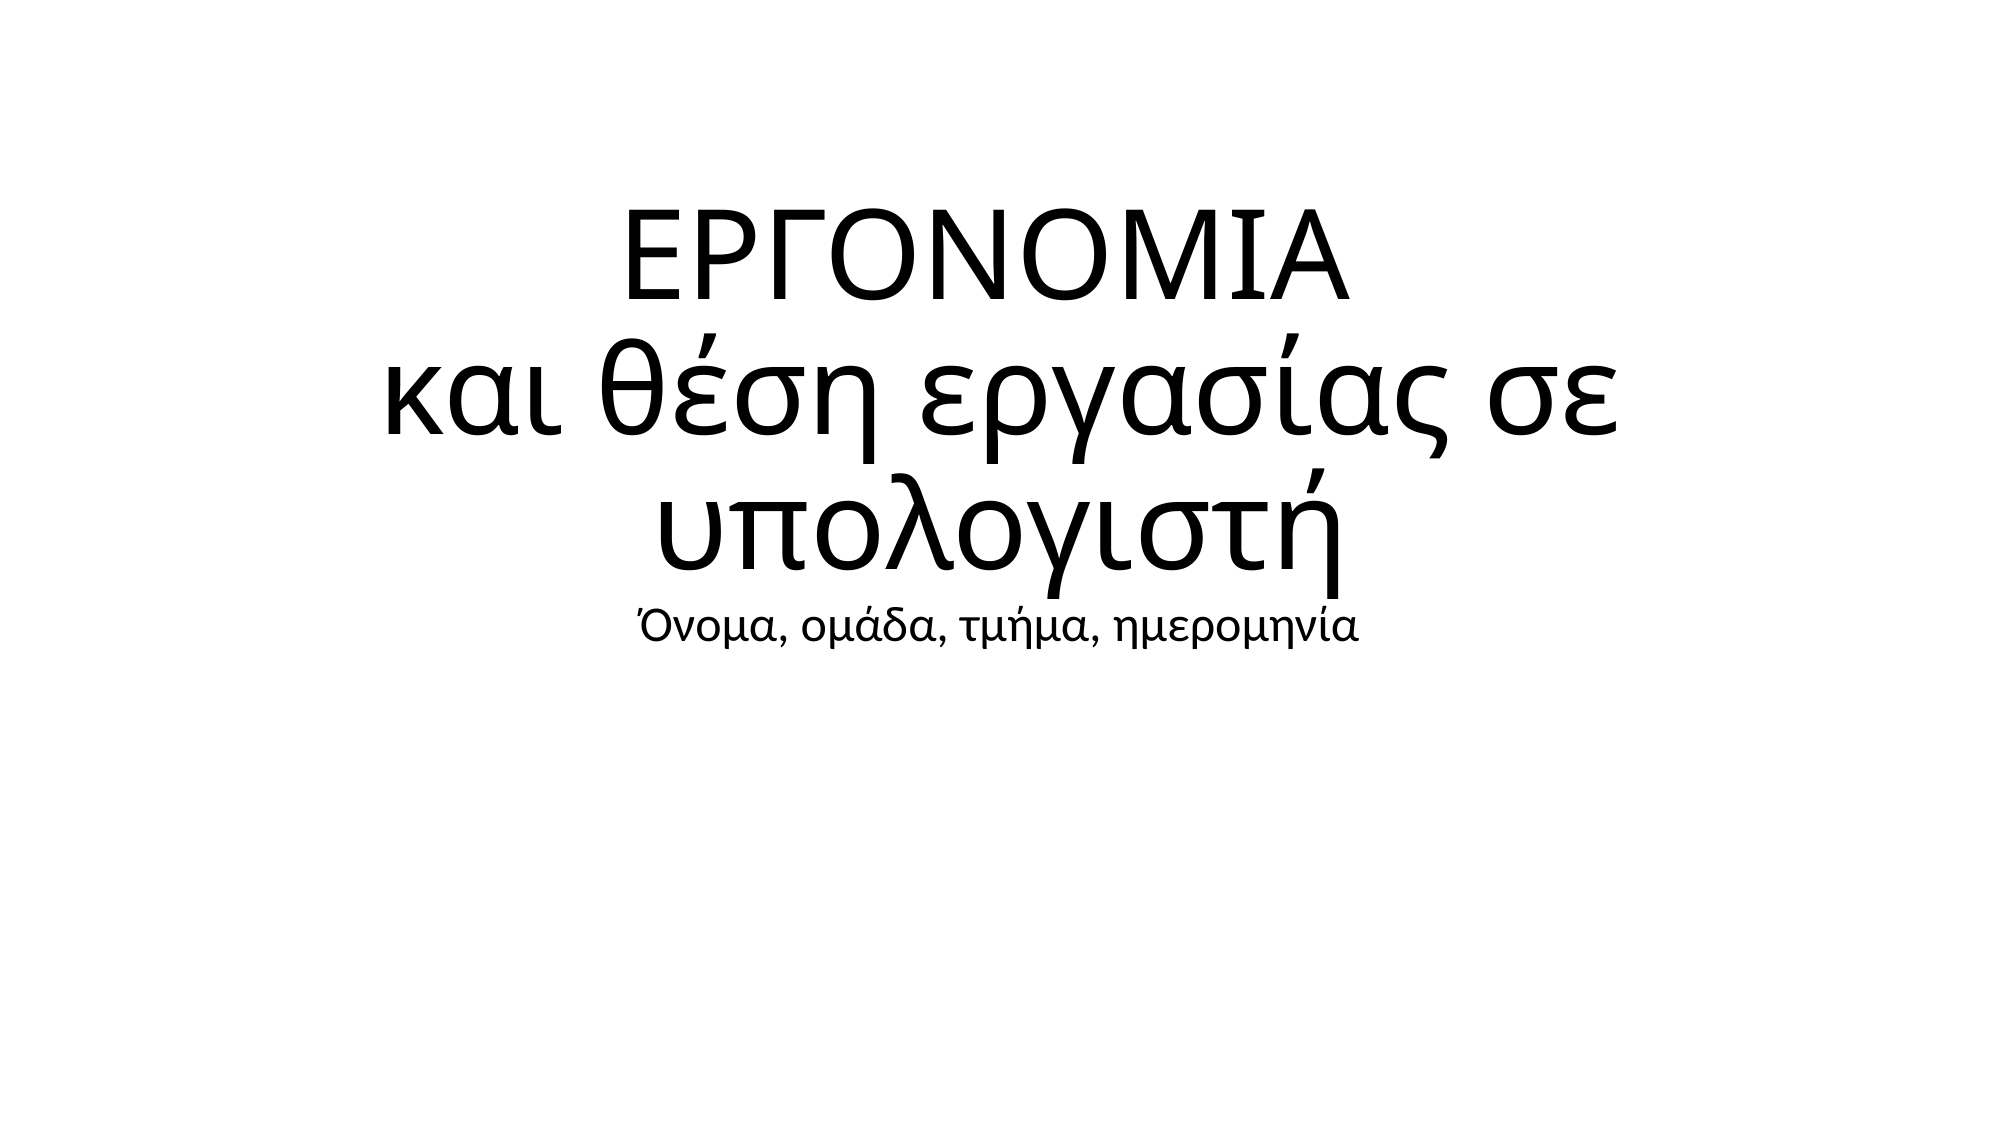

# ΕΡΓΟΝΟΜΙΑ και θέση εργασίας σε υπολογιστή
Όνομα, ομάδα, τμήμα, ημερομηνία